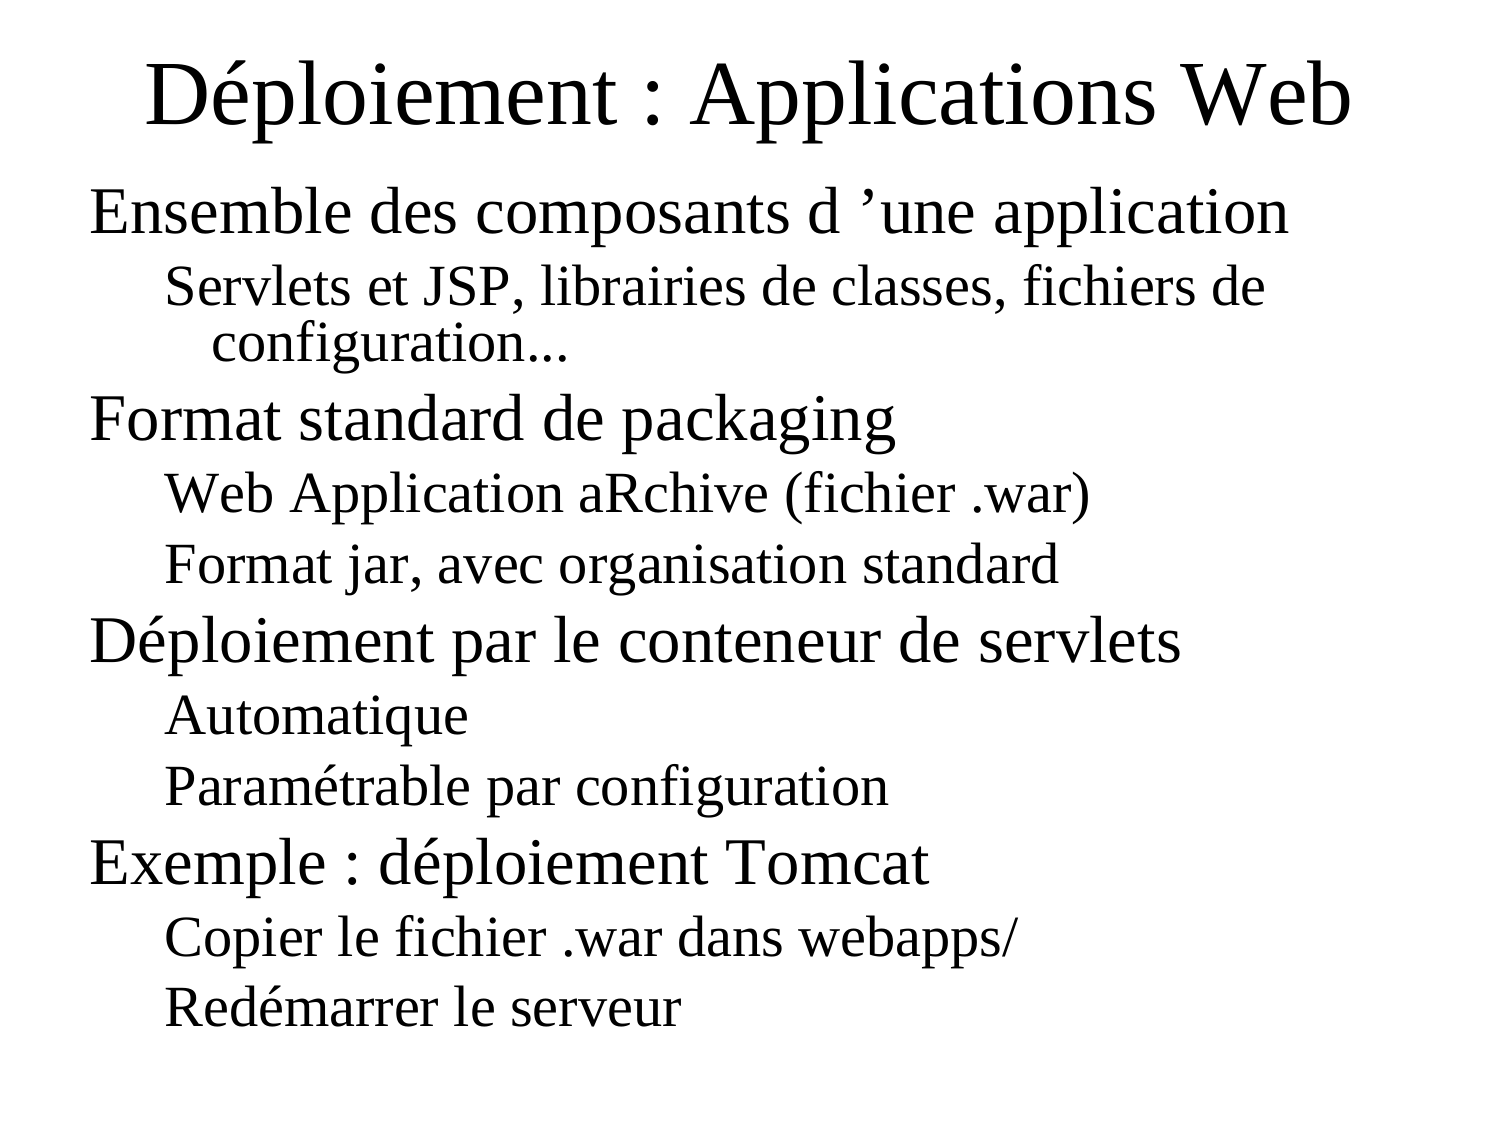

# Déploiement : Applications Web
Ensemble des composants d ’une application
Servlets et JSP, librairies de classes, fichiers de configuration...
Format standard de packaging
Web Application aRchive (fichier .war)
Format jar, avec organisation standard
Déploiement par le conteneur de servlets
Automatique
Paramétrable par configuration
Exemple : déploiement Tomcat
Copier le fichier .war dans webapps/
Redémarrer le serveur